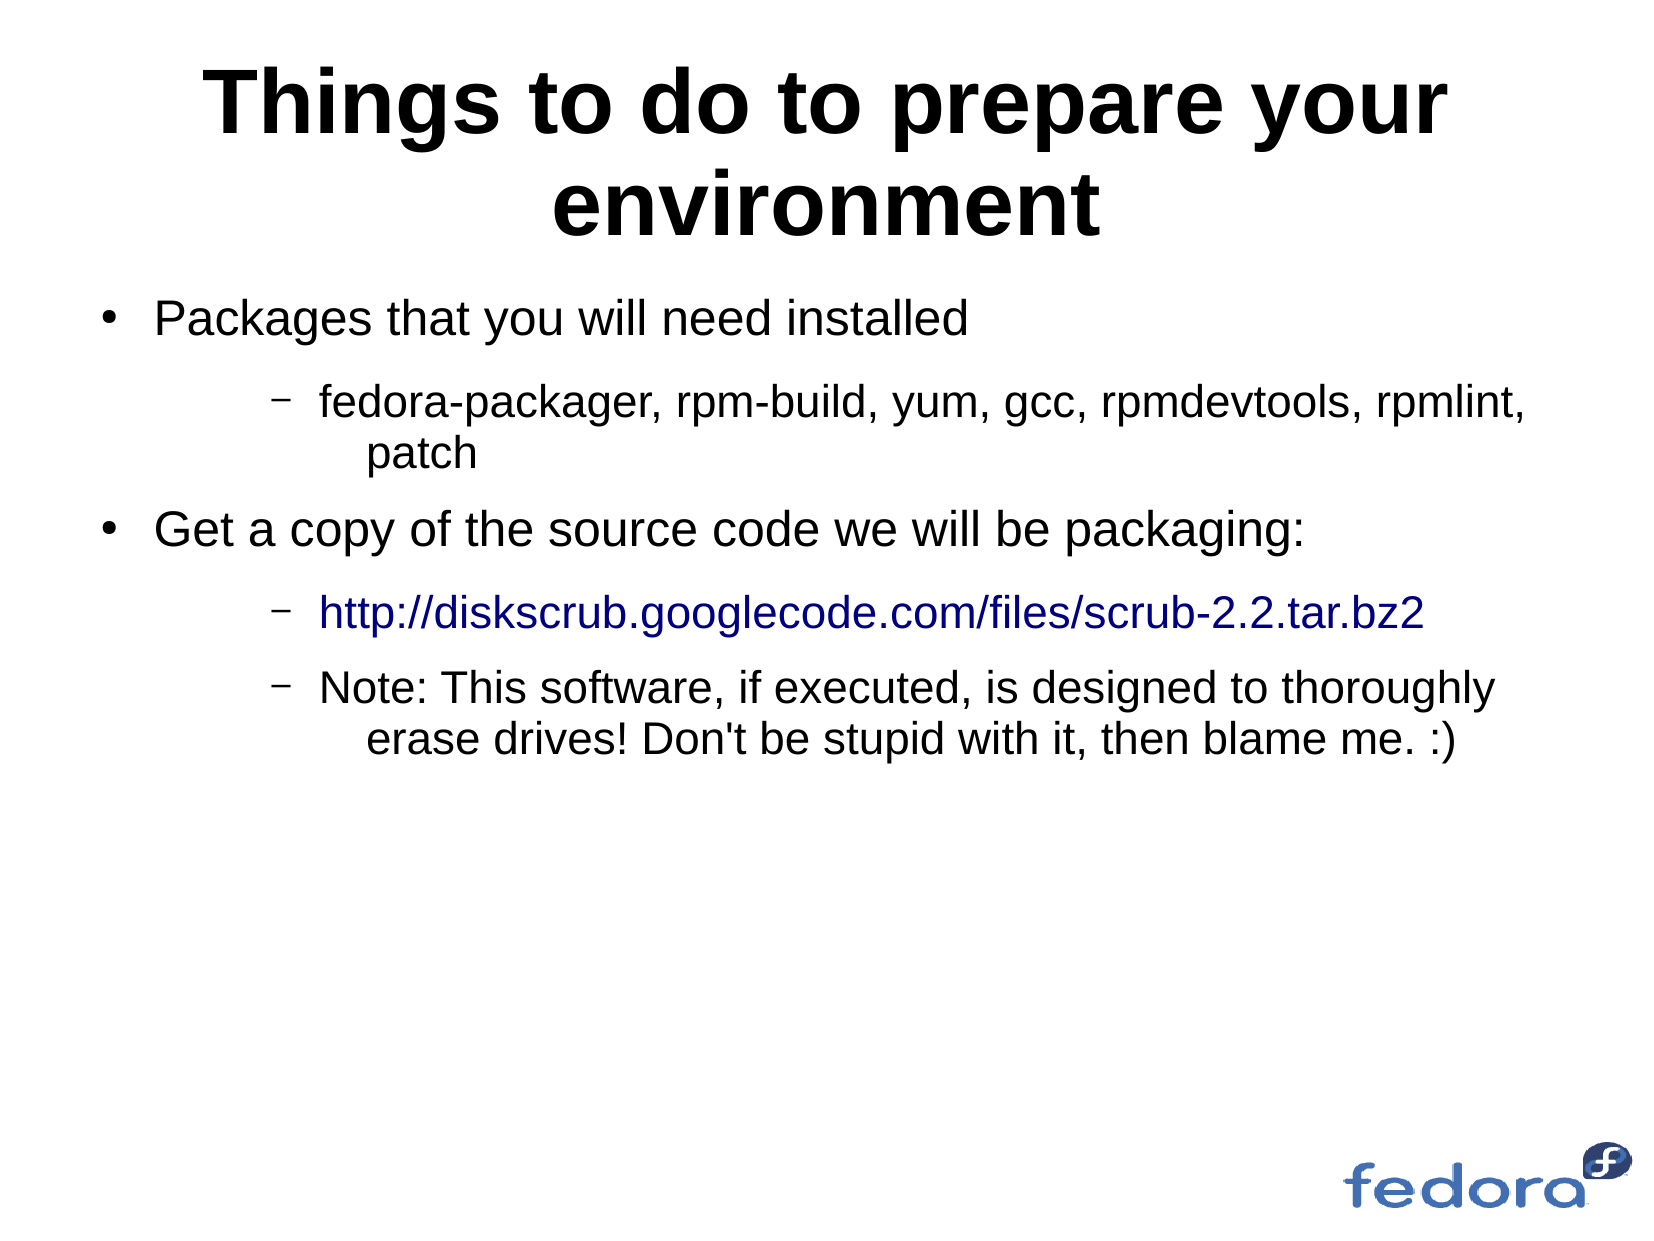

# Things to do to prepare your environment
Packages that you will need installed
fedora-packager, rpm-build, yum, gcc, rpmdevtools, rpmlint, patch
Get a copy of the source code we will be packaging:
http://diskscrub.googlecode.com/files/scrub-2.2.tar.bz2
Note: This software, if executed, is designed to thoroughly erase drives! Don't be stupid with it, then blame me. :)